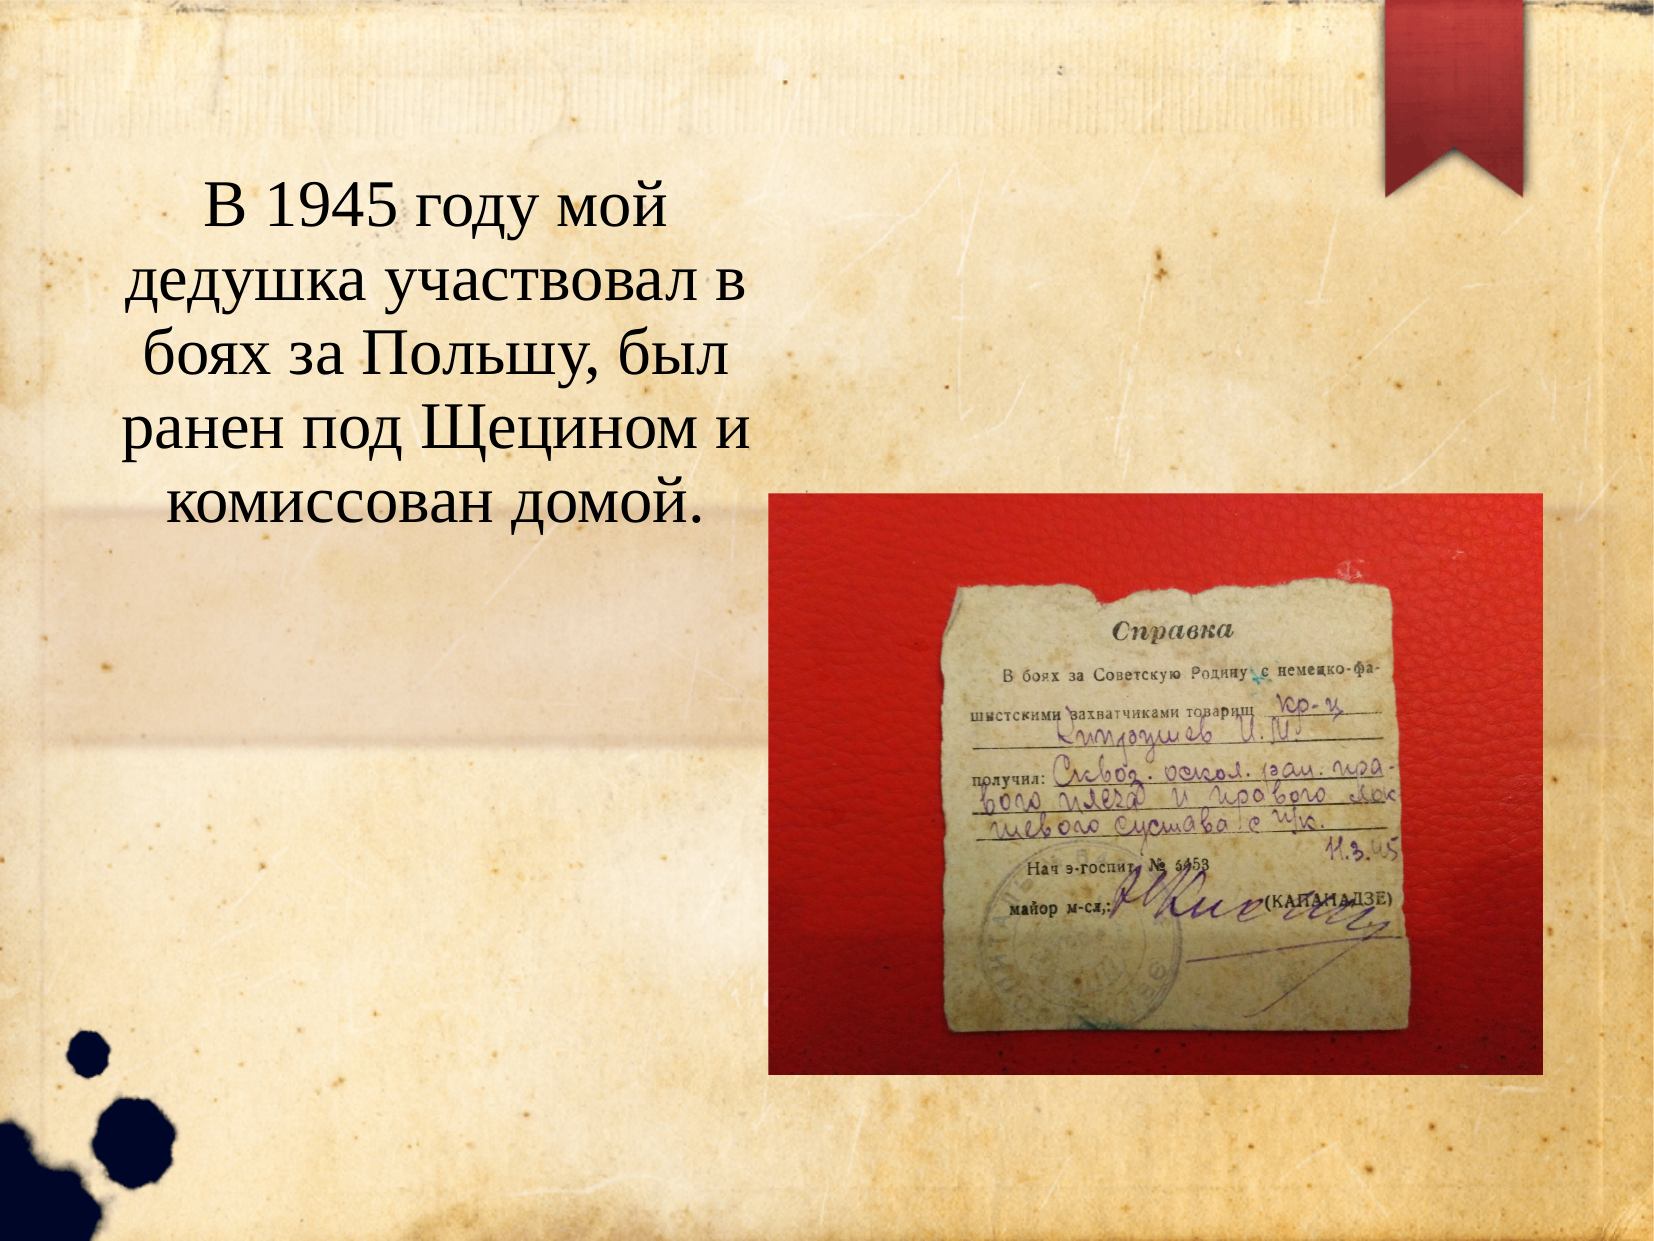

#
В 1945 году мой дедушка участвовал в боях за Польшу, был ранен под Щецином и комиссован домой.